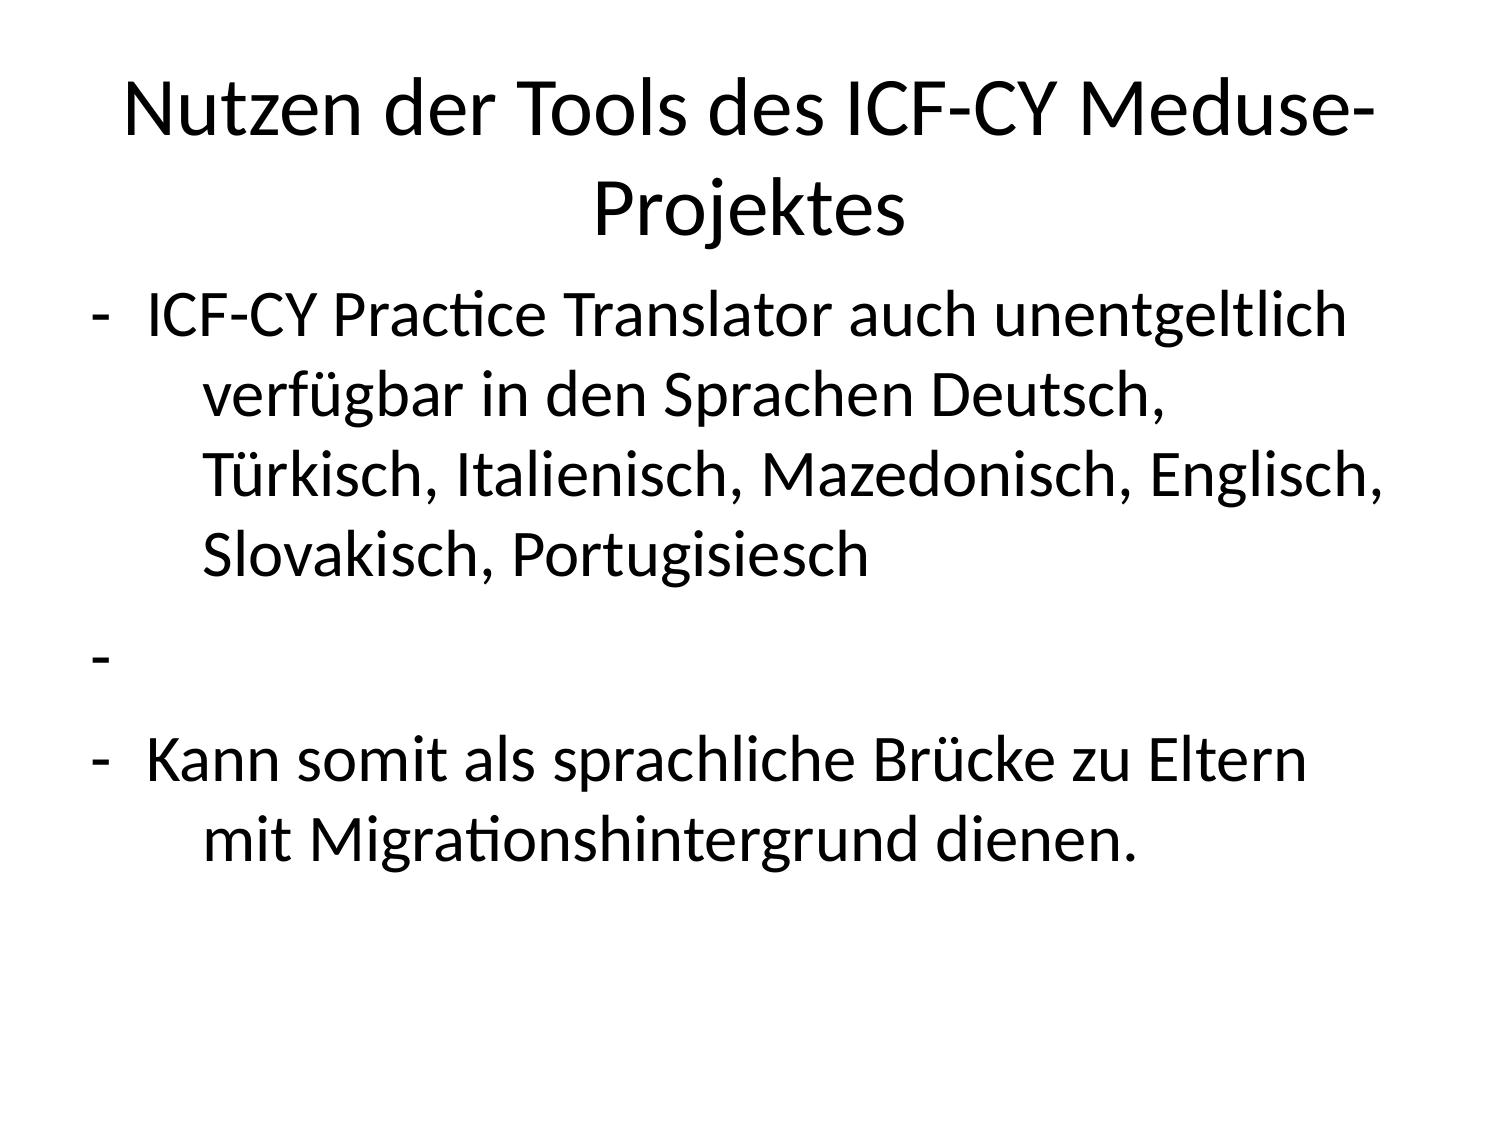

# Nutzen der Tools des ICF-CY Meduse-Projektes
ICF-CY Practice Translator auch unentgeltlich verfügbar in den Sprachen Deutsch, Türkisch, Italienisch, Mazedonisch, Englisch, Slovakisch, Portugisiesch
Kann somit als sprachliche Brücke zu Eltern mit Migrationshintergrund dienen.